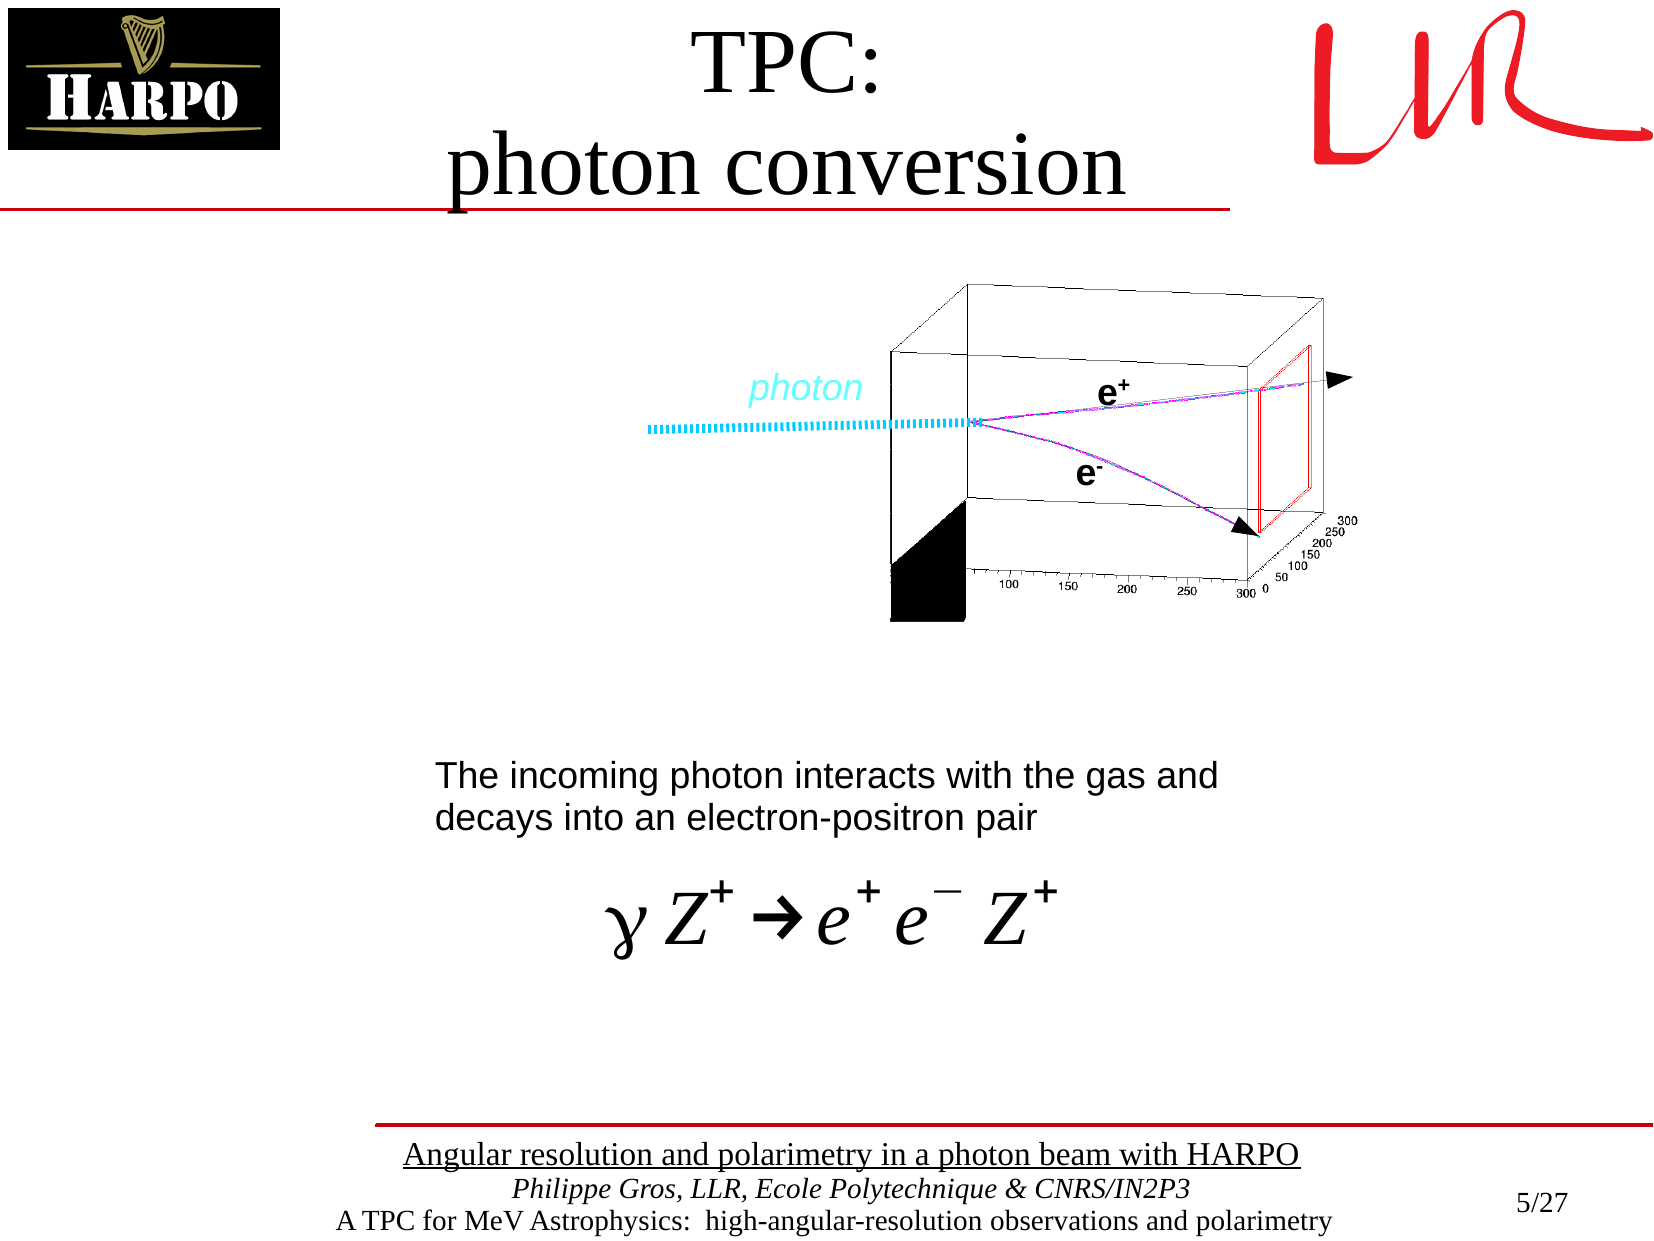

# TPC: photon conversion
photon
e+
e-
The incoming photon interacts with the gas and decays into an electron-positron pair
5